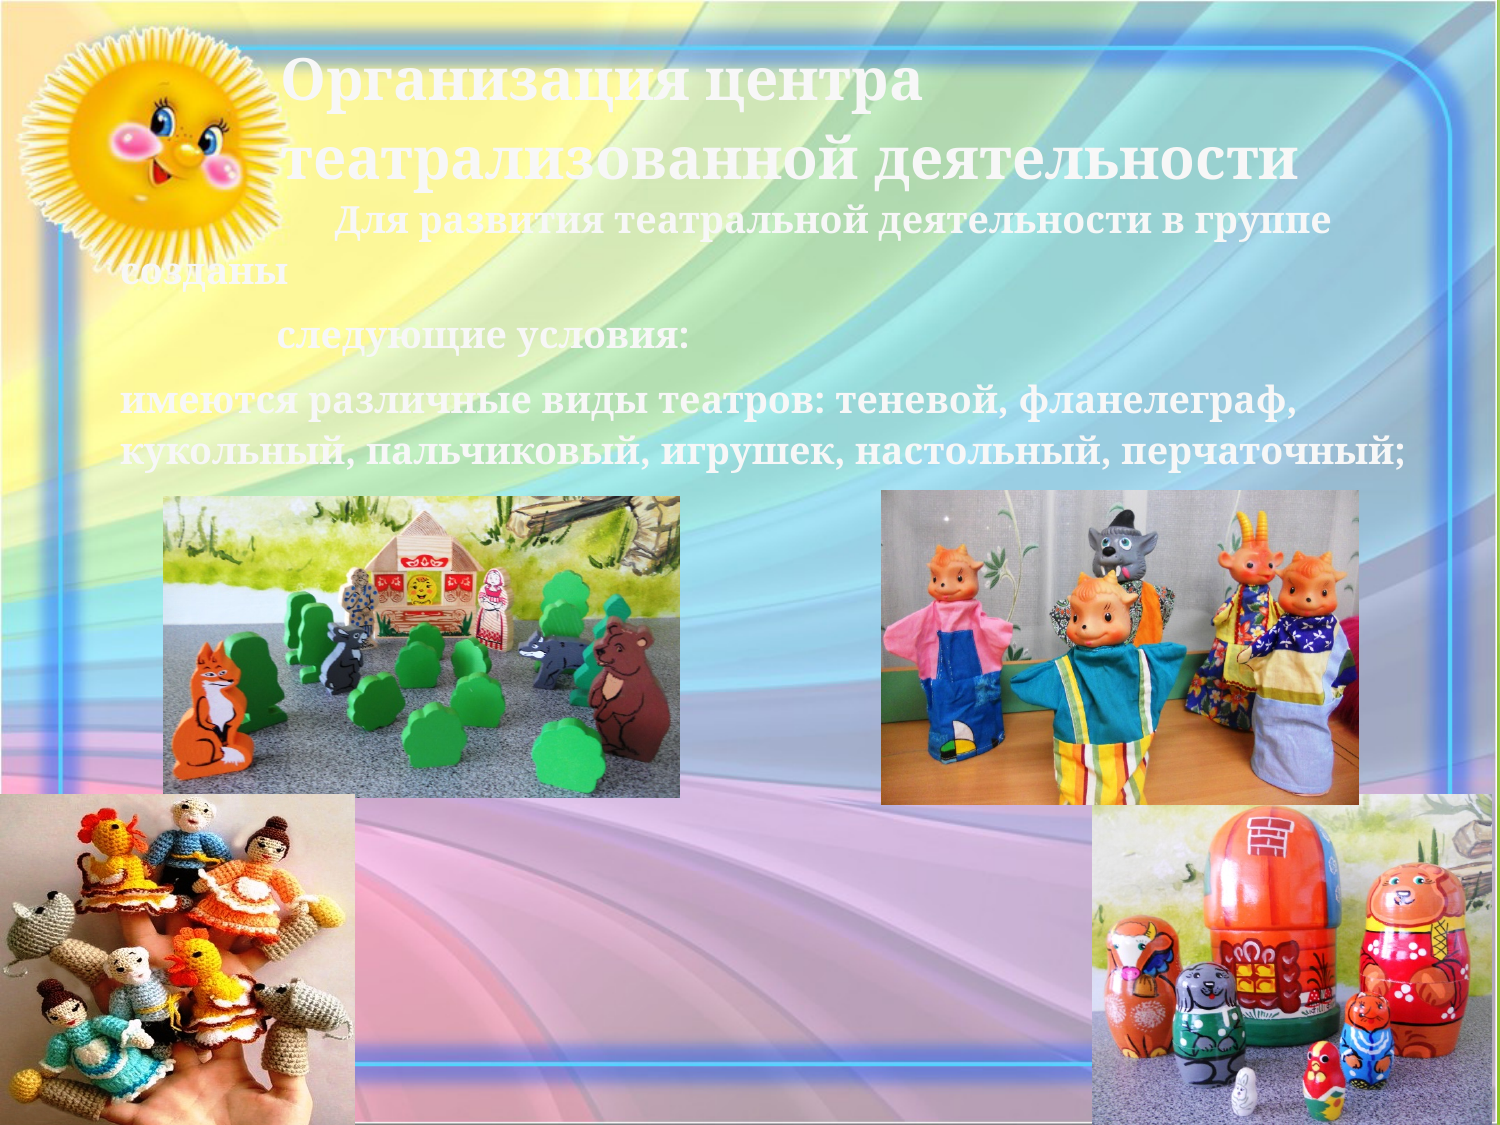

Организация центра театрализованной деятельности
 Для развития театральной деятельности в группе созданы
 следующие условия:
имеются различные виды театров: теневой, фланелеграф, кукольный, пальчиковый, игрушек, настольный, перчаточный;